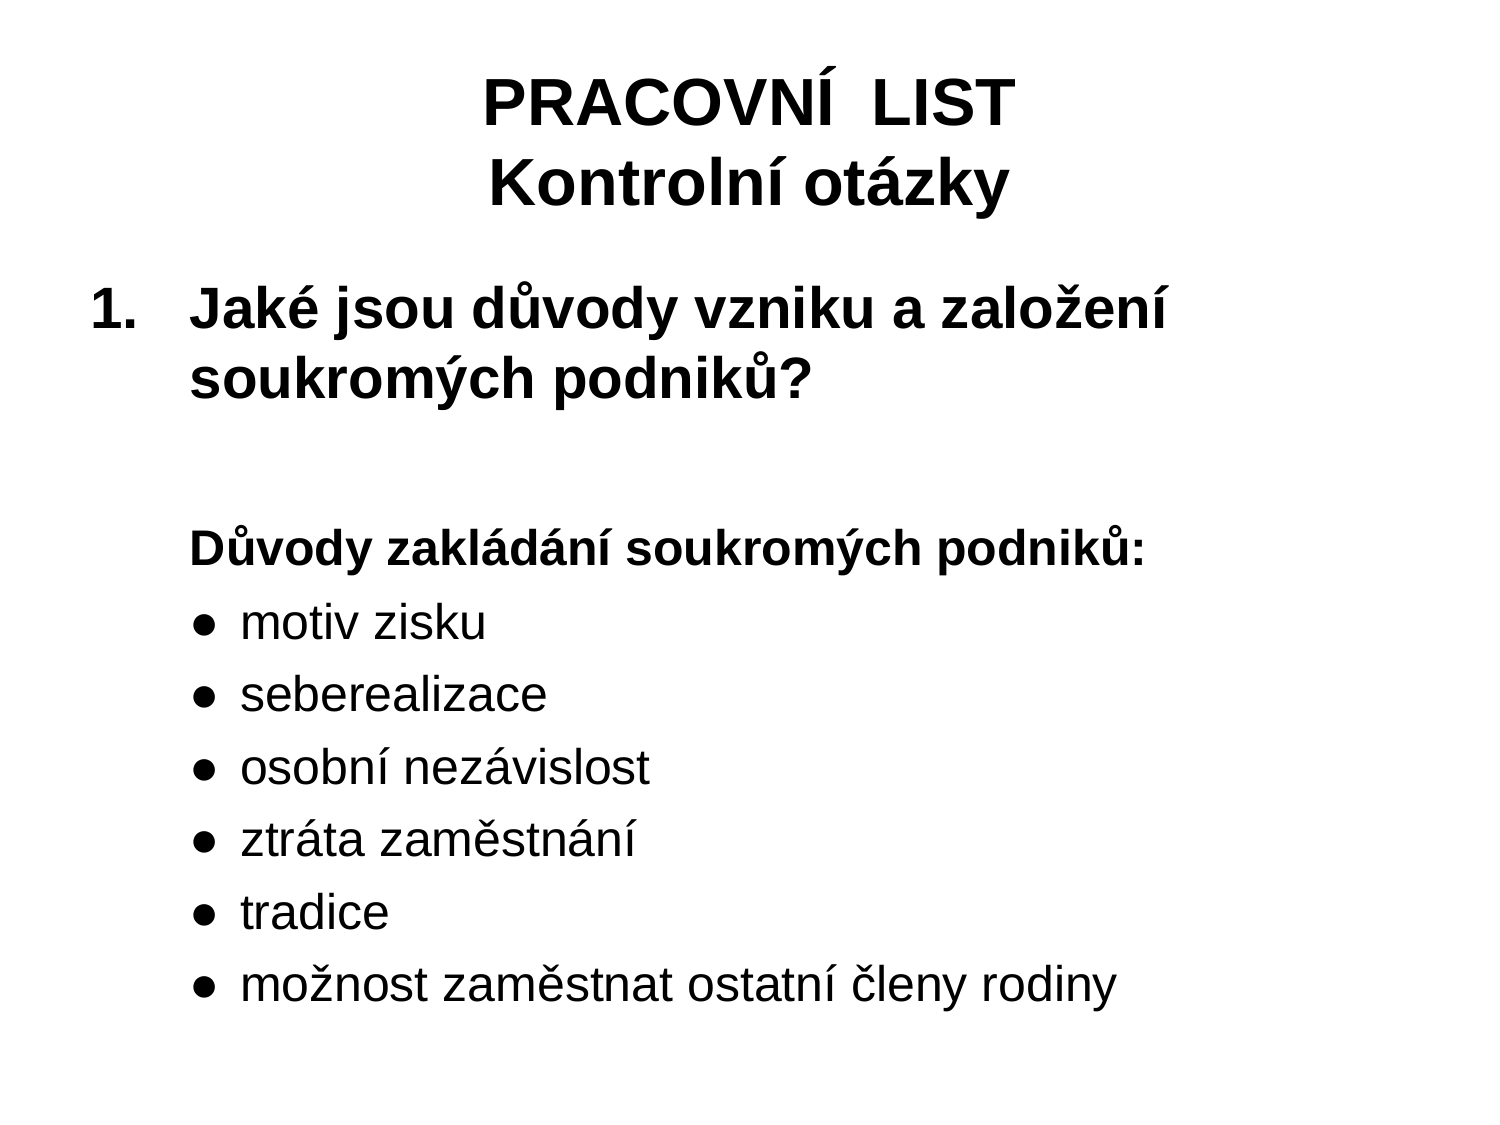

# PRACOVNÍ LIST Kontrolní otázky
Jaké jsou důvody vzniku a založení soukromých podniků?
	Důvody zakládání soukromých podniků:
	●	motiv zisku
	●	seberealizace
	●	osobní nezávislost
	●	ztráta zaměstnání
	●	tradice
	●	možnost zaměstnat ostatní členy rodiny